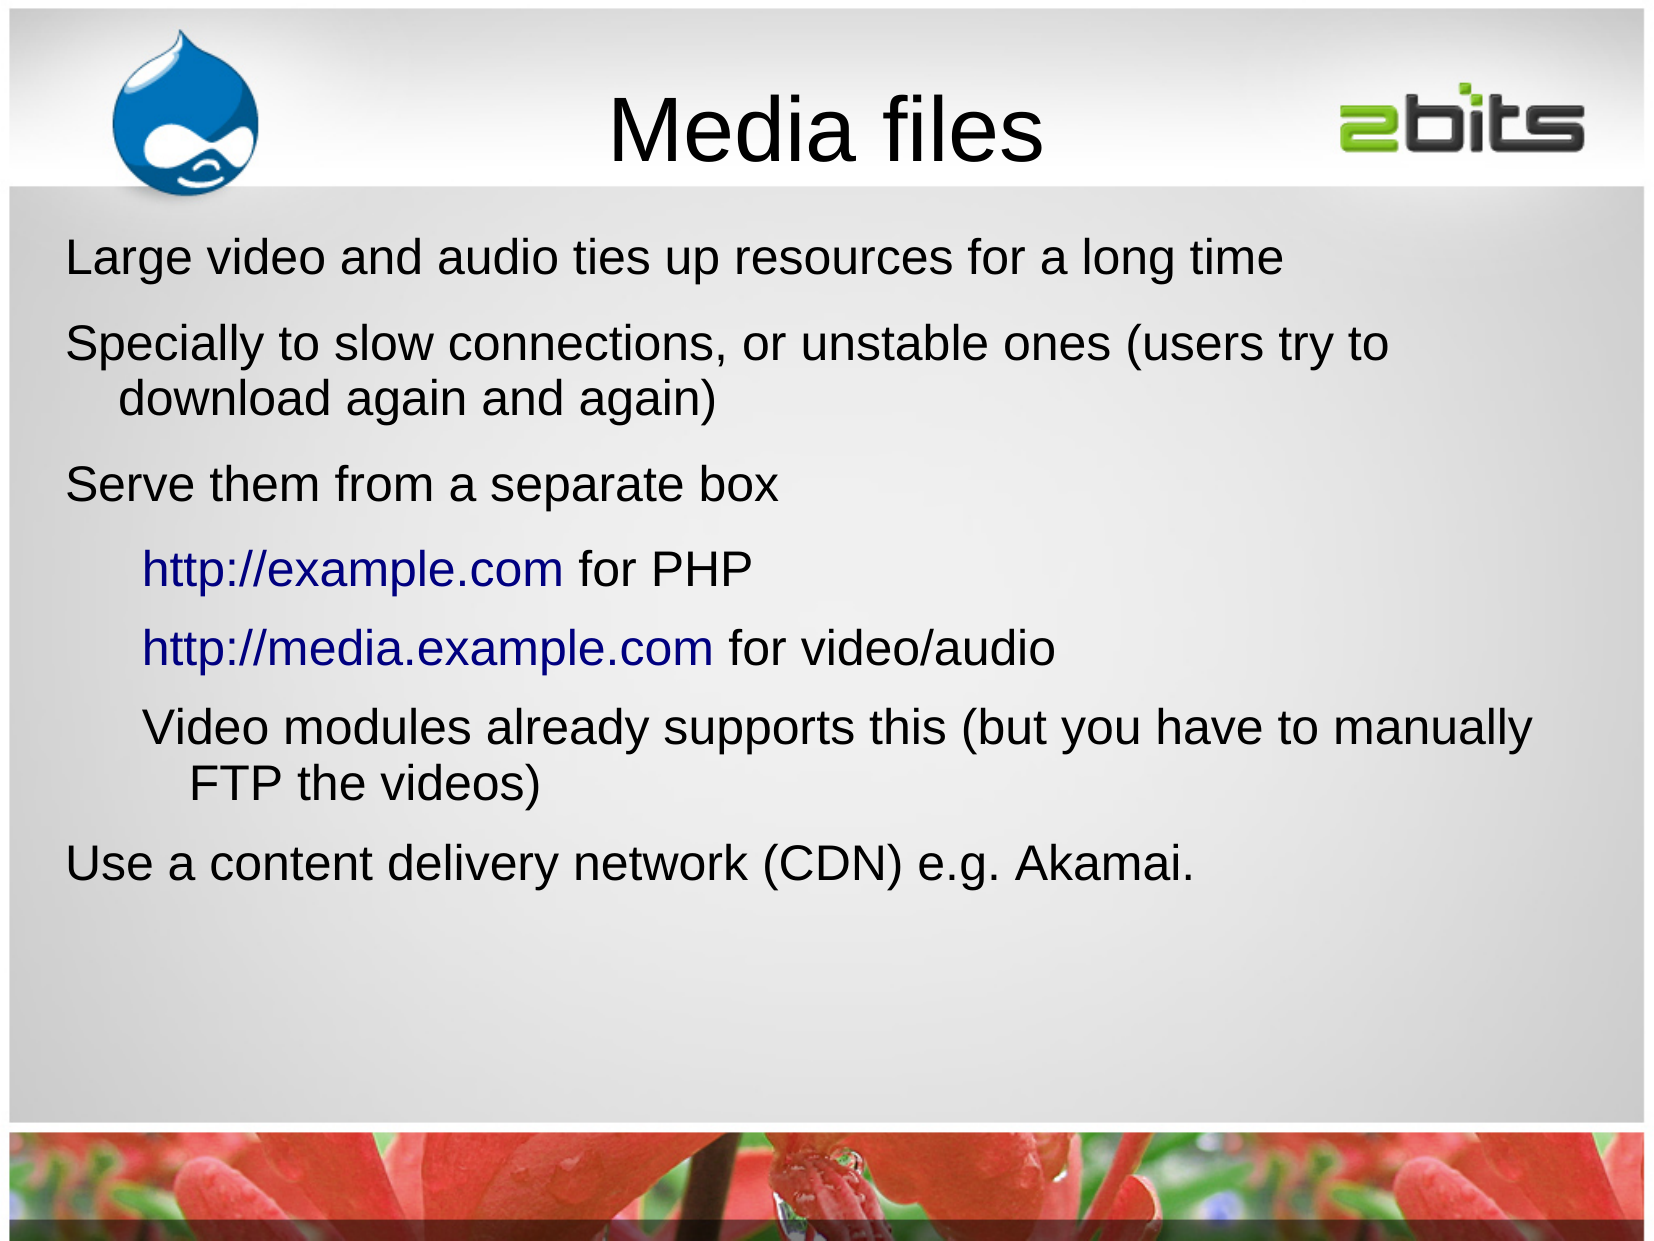

# Media files
Large video and audio ties up resources for a long time
Specially to slow connections, or unstable ones (users try to download again and again)
Serve them from a separate box
http://example.com for PHP
http://media.example.com for video/audio
Video modules already supports this (but you have to manually FTP the videos)
Use a content delivery network (CDN) e.g. Akamai.